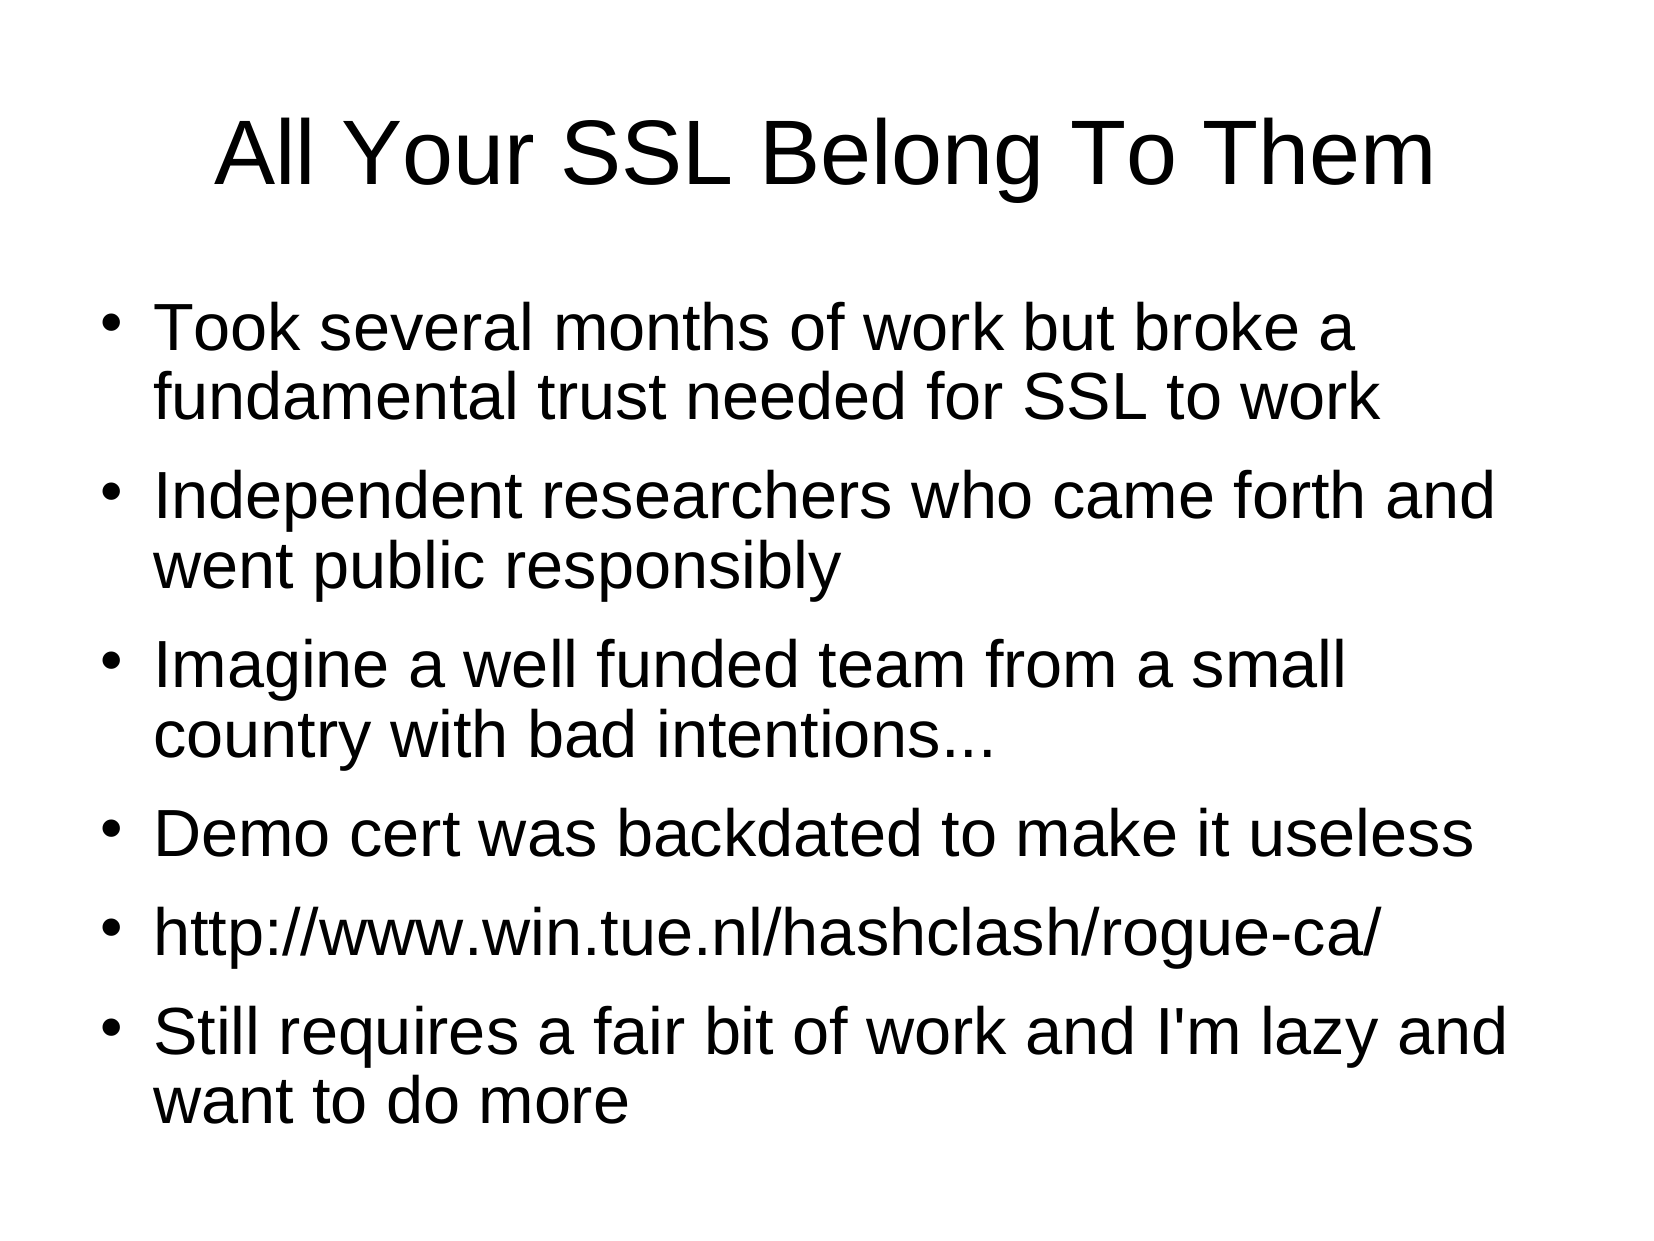

# All Your SSL Belong To Them
Took several months of work but broke a fundamental trust needed for SSL to work
Independent researchers who came forth and went public responsibly
Imagine a well funded team from a small country with bad intentions...
Demo cert was backdated to make it useless
http://www.win.tue.nl/hashclash/rogue-ca/
Still requires a fair bit of work and I'm lazy and want to do more